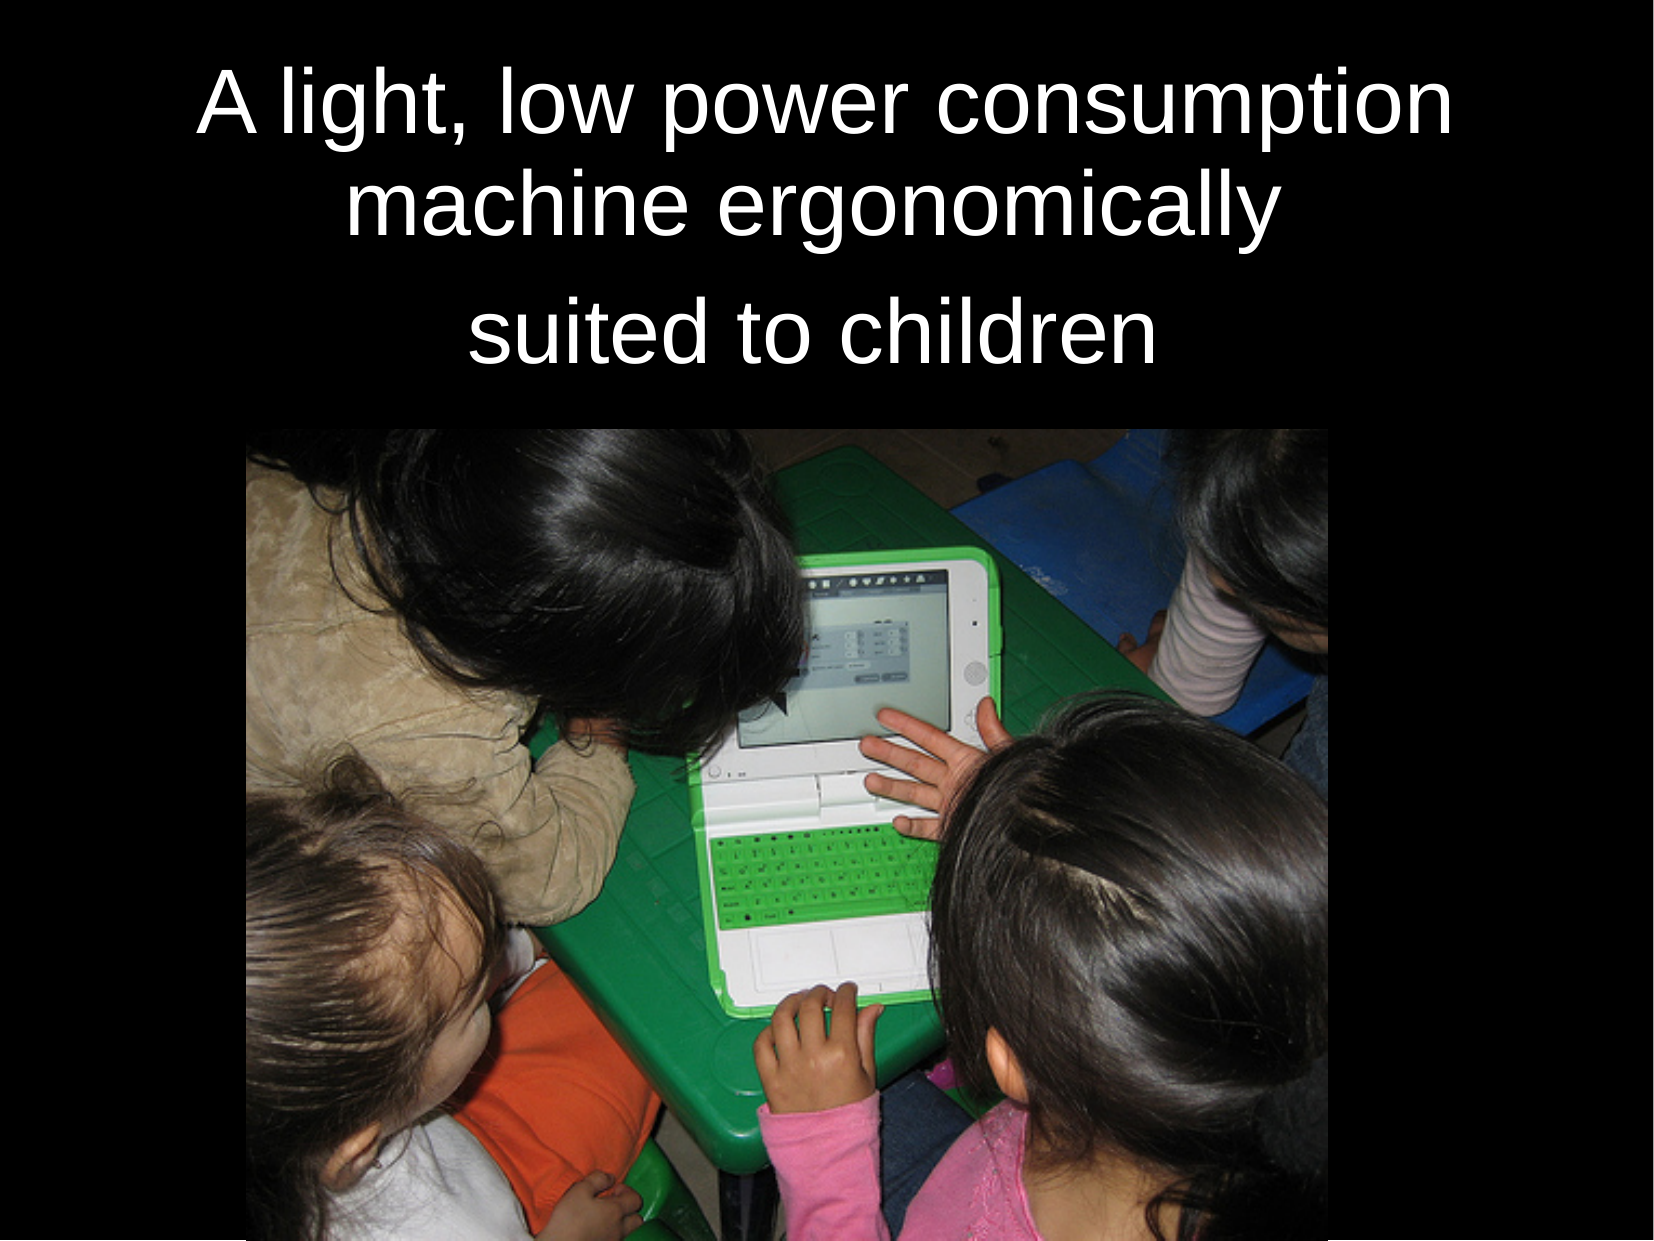

A light, low power consumption machine ergonomically
suited to children